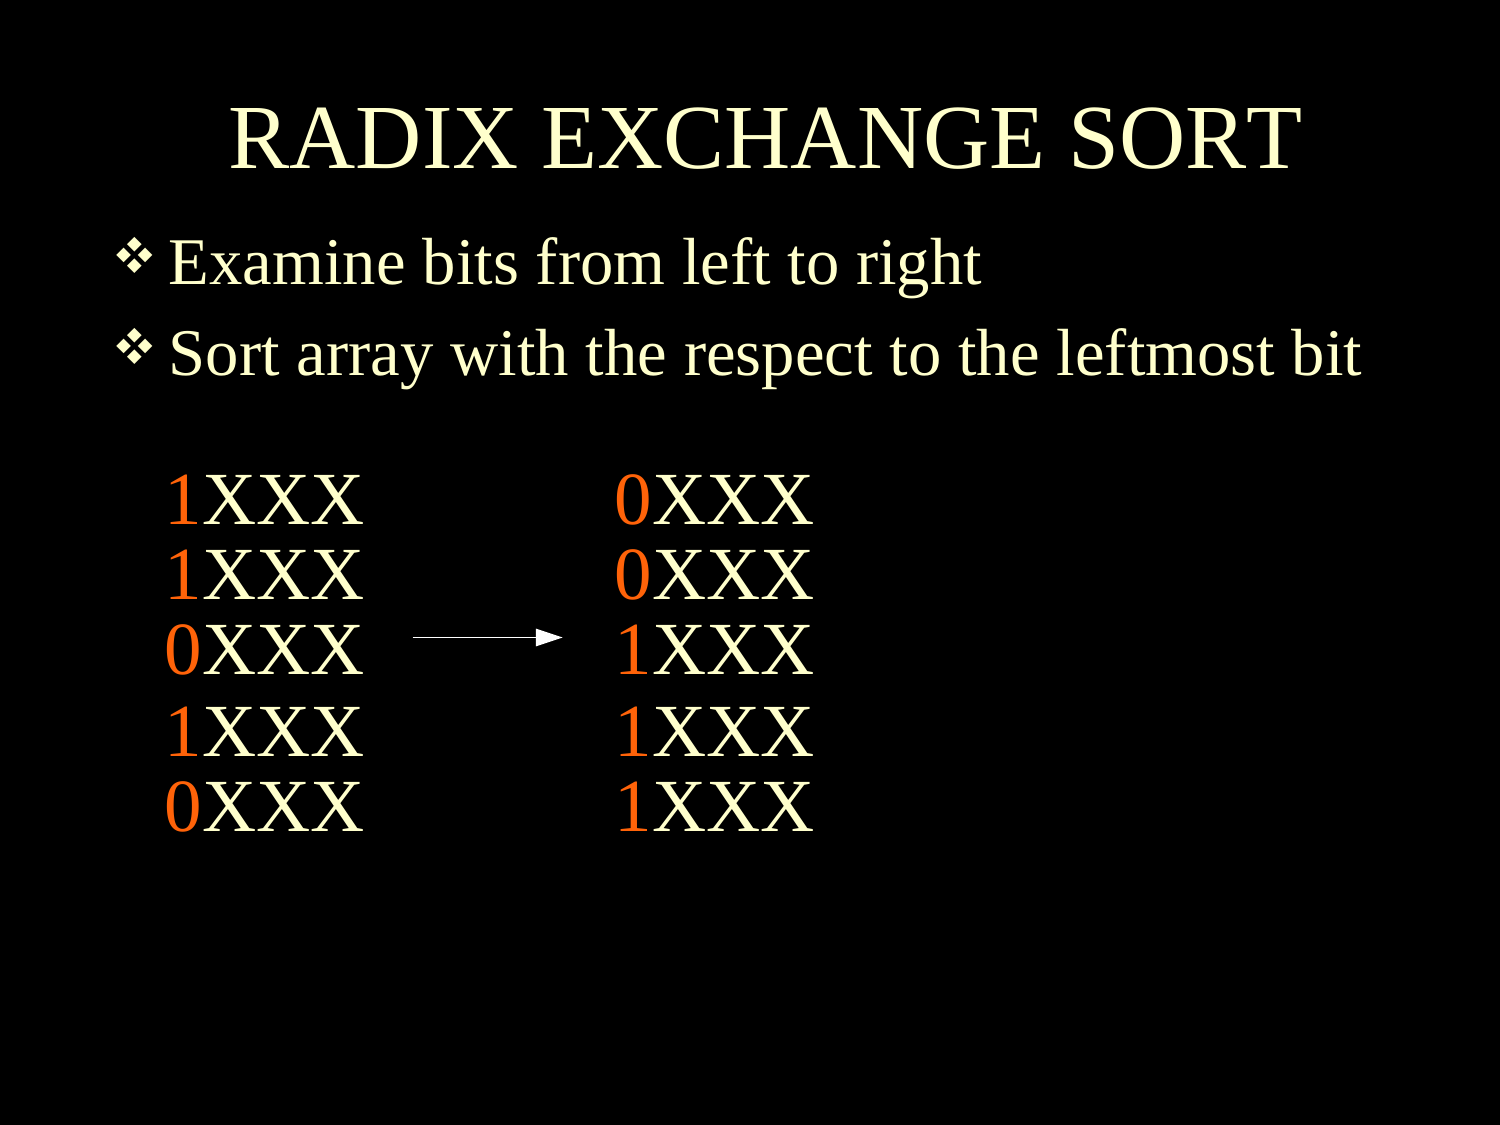

# RADIX EXCHANGE SORT
Examine bits from left to right
Sort array with the respect to the leftmost bit
1XXX
0XXX
1XXX
0XXX
0XXX
1XXX
1XXX
1XXX
0XXX
1XXX